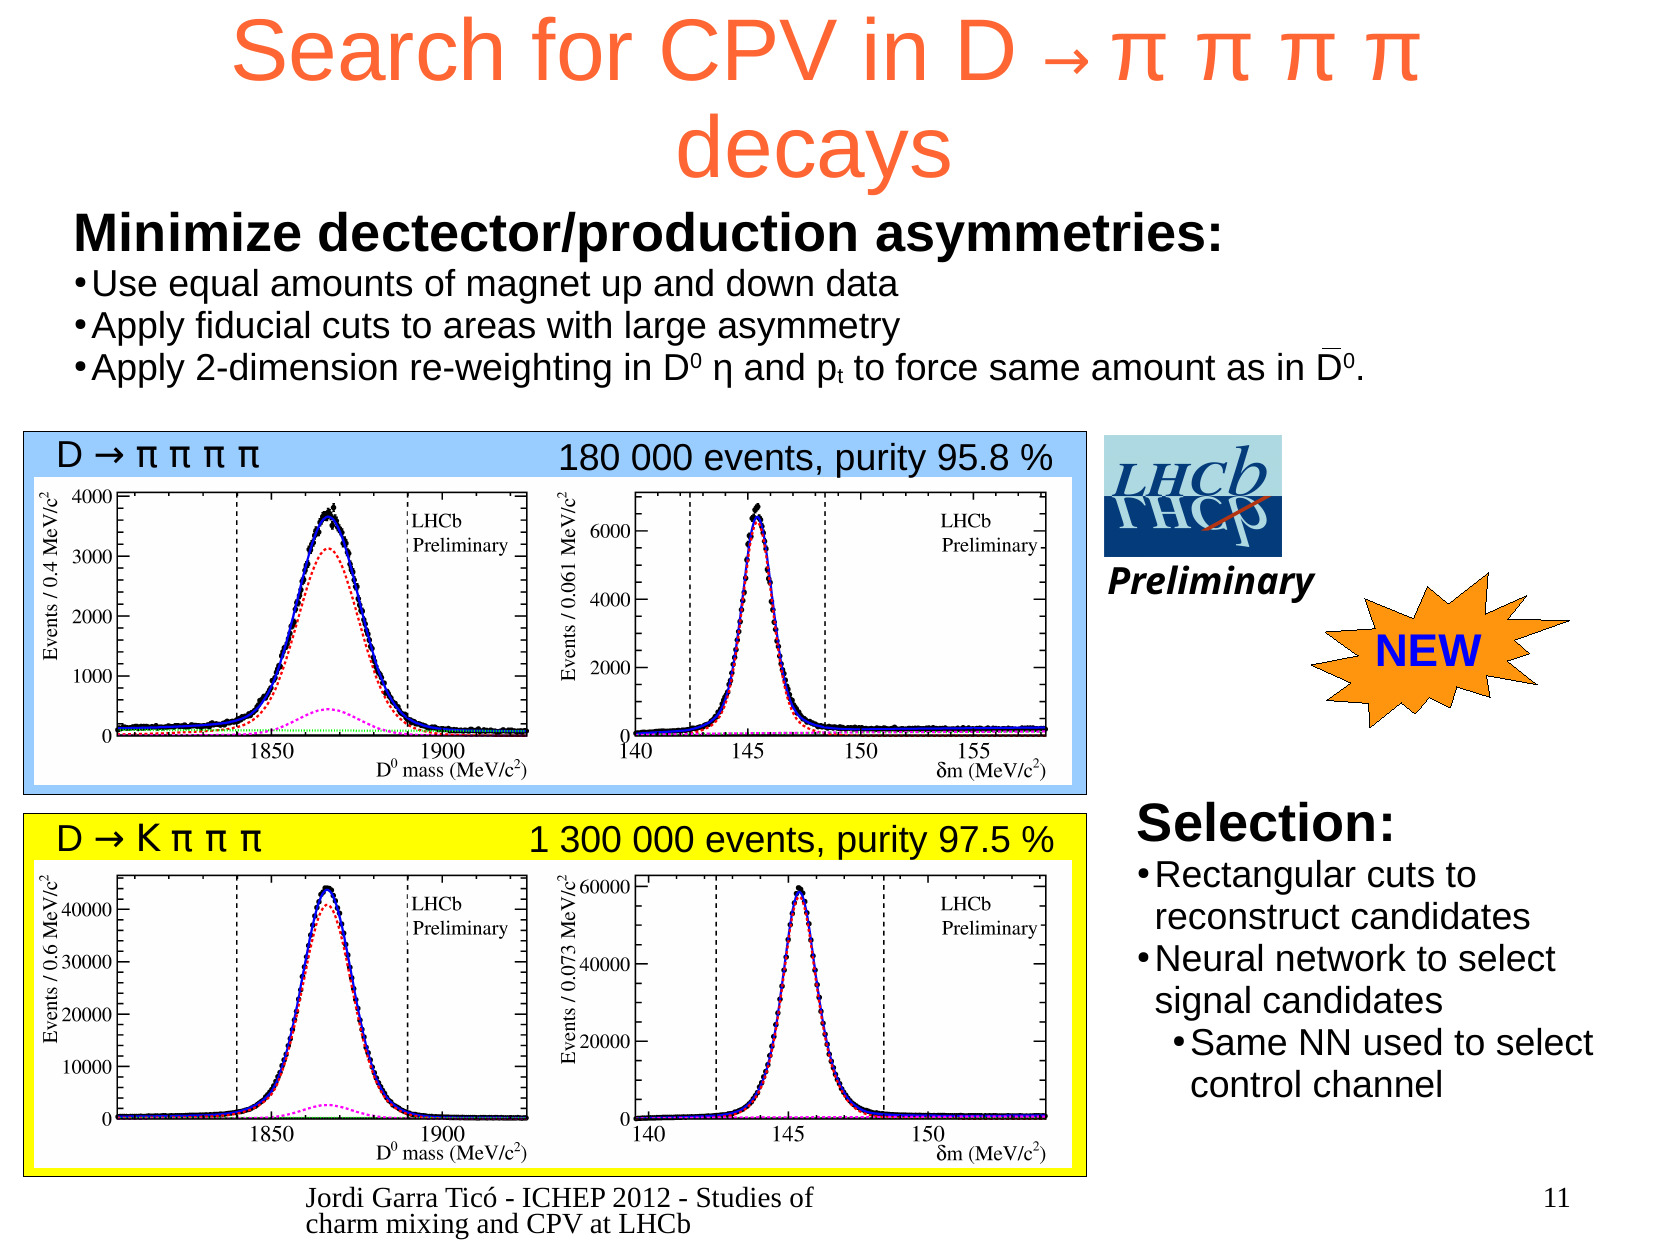

# Search for CPV in D → π π π π decays
Minimize dectector/production asymmetries:
Use equal amounts of magnet up and down data
Apply fiducial cuts to areas with large asymmetry
Apply 2-dimension re-weighting in D0 η and pt to force same amount as in D0.
D → π π π π
180 000 events, purity 95.8 %
Preliminary
NEW
Selection:
Rectangular cuts to reconstruct candidates
Neural network to select signal candidates
Same NN used to select control channel
D → K π π π
1 300 000 events, purity 97.5 %
Jordi Garra Ticó - ICHEP 2012 - Studies of charm mixing and CPV at LHCb
11